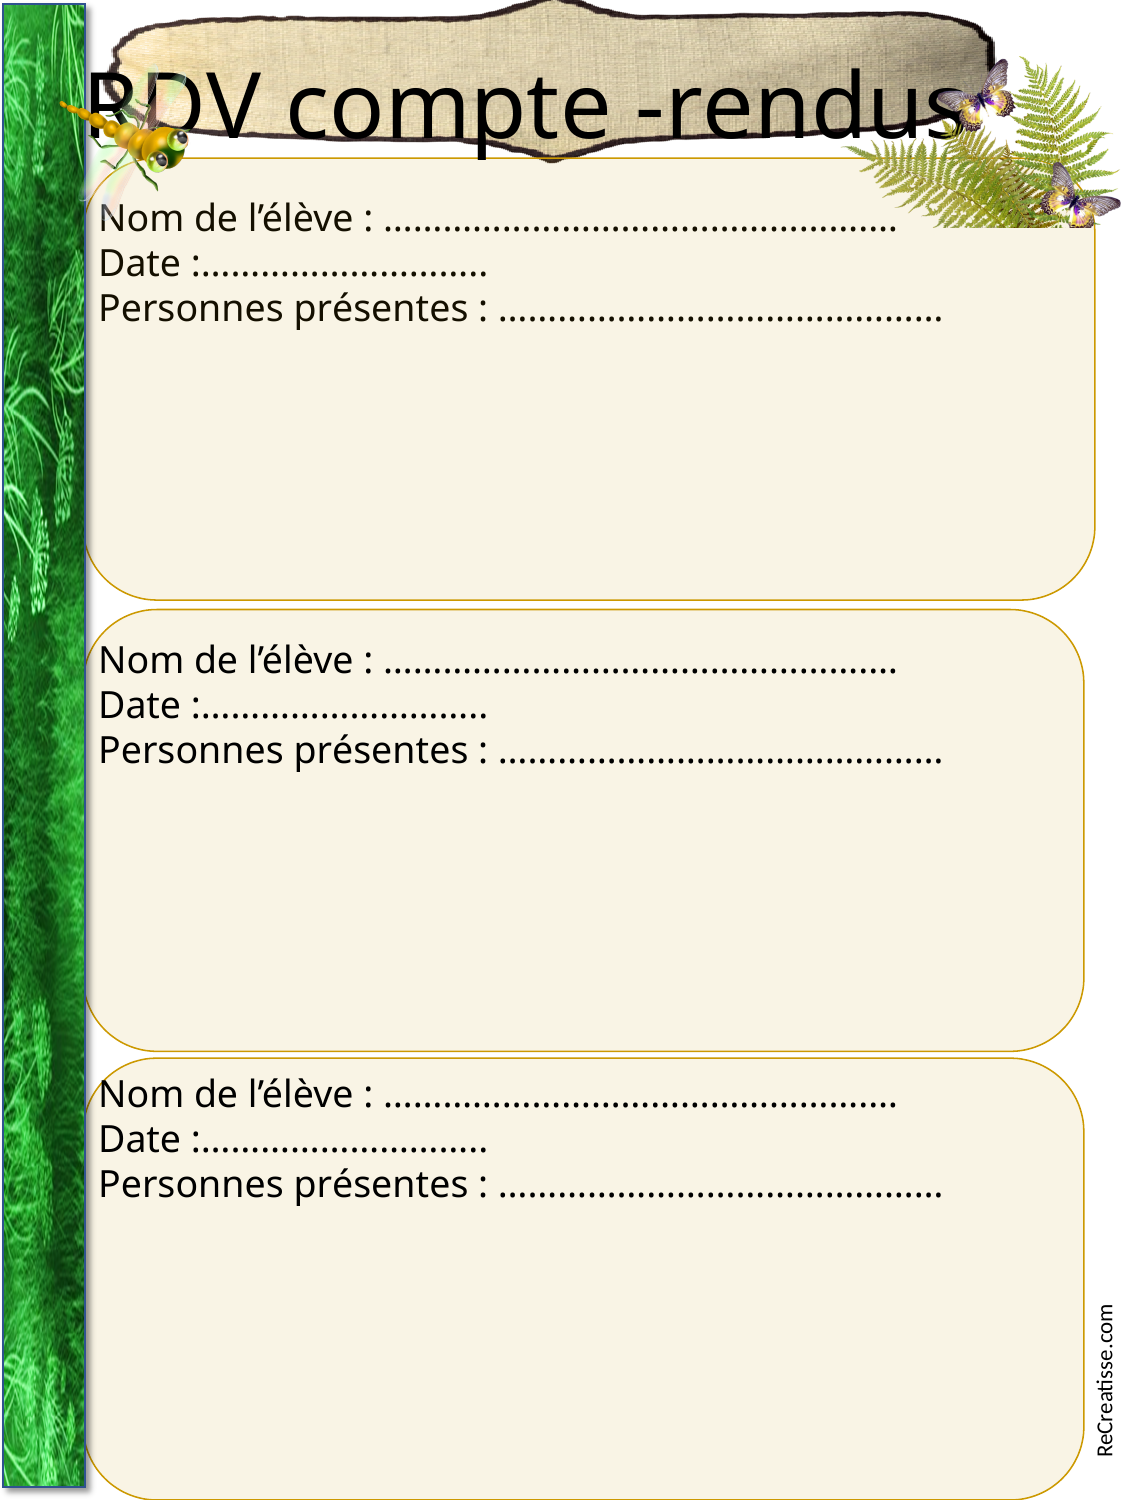

RDV compte -rendus
Nom de l’élève : ………………………………………….…
Date :………………………..
Personnes présentes : ………………………………………
Nom de l’élève : ………………………………………….…
Date :………………………..
Personnes présentes : ………………………………………
Nom de l’élève : ………………………………………….…
Date :………………………..
Personnes présentes : ………………………………………
ReCreatisse.com